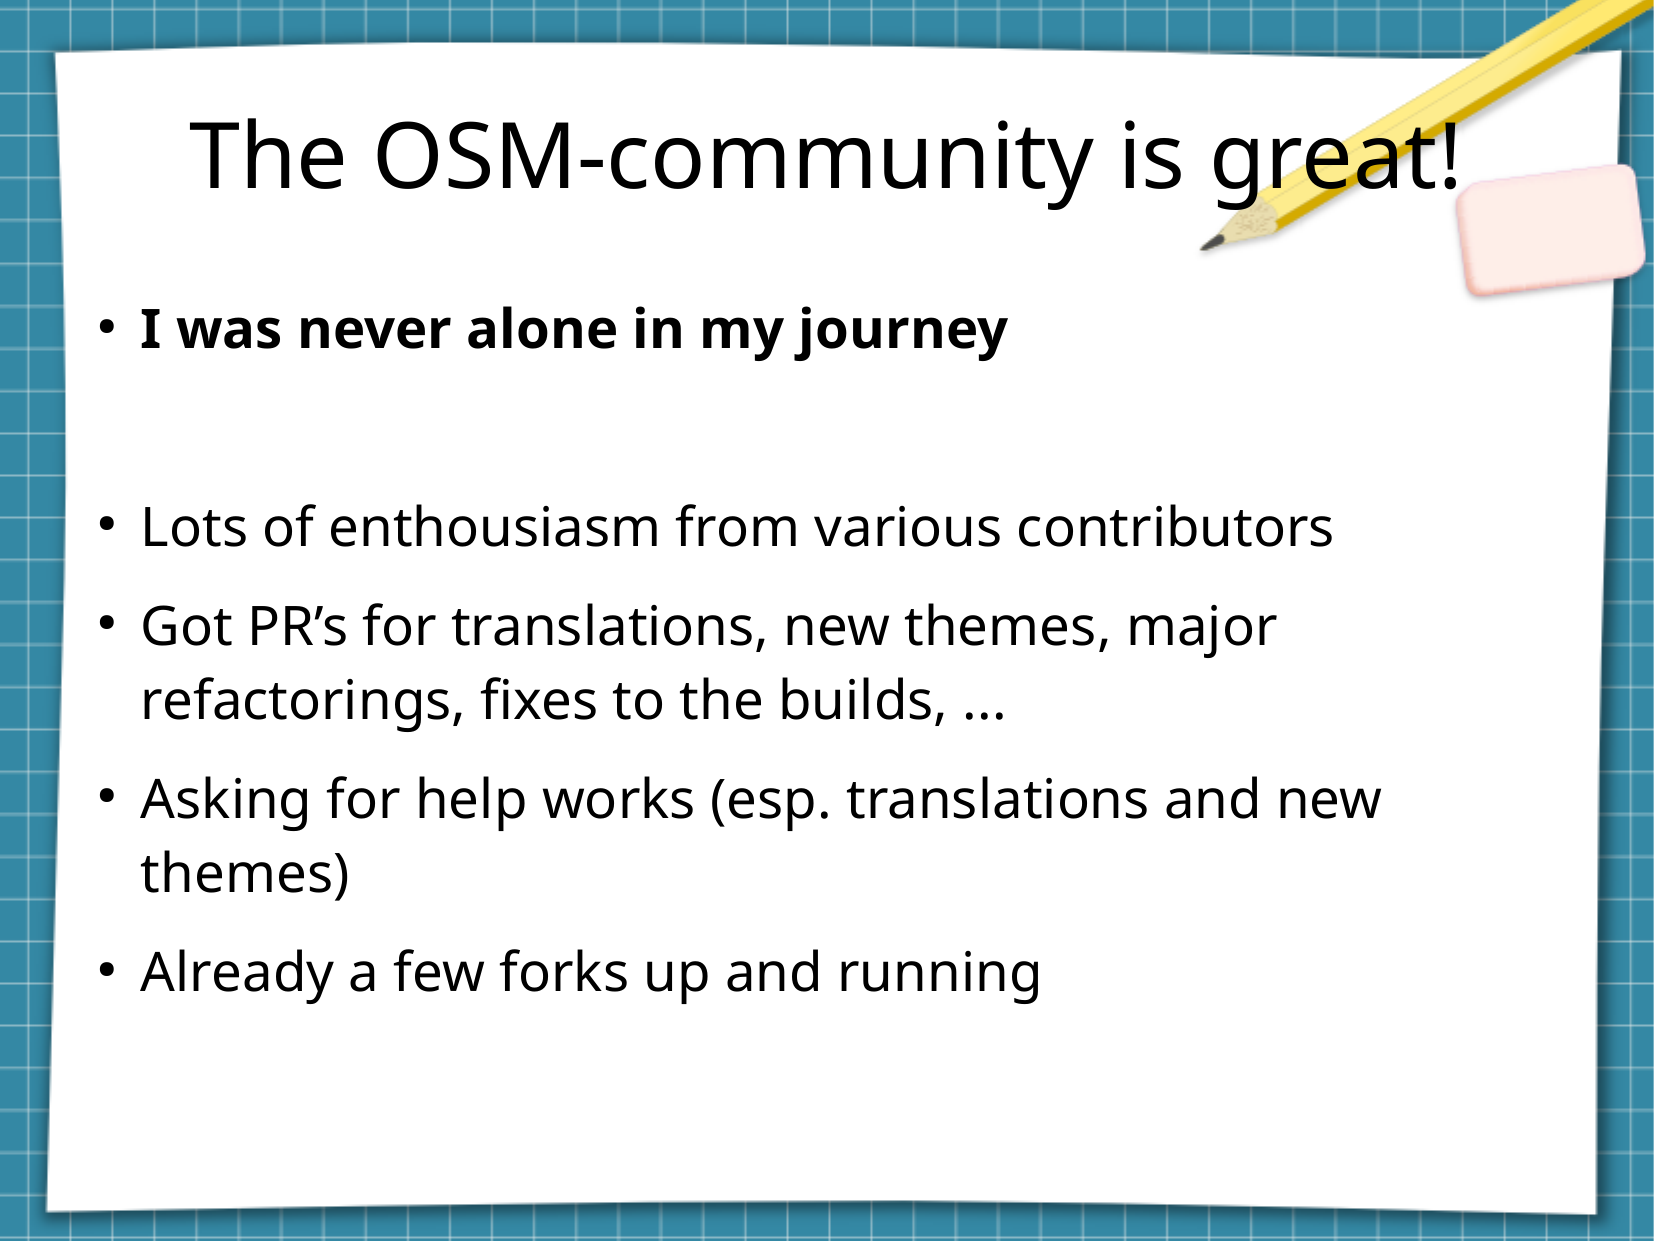

# The OSM-community is great!
I was never alone in my journey
Lots of enthousiasm from various contributors
Got PR’s for translations, new themes, major refactorings, fixes to the builds, ...
Asking for help works (esp. translations and new themes)
Already a few forks up and running